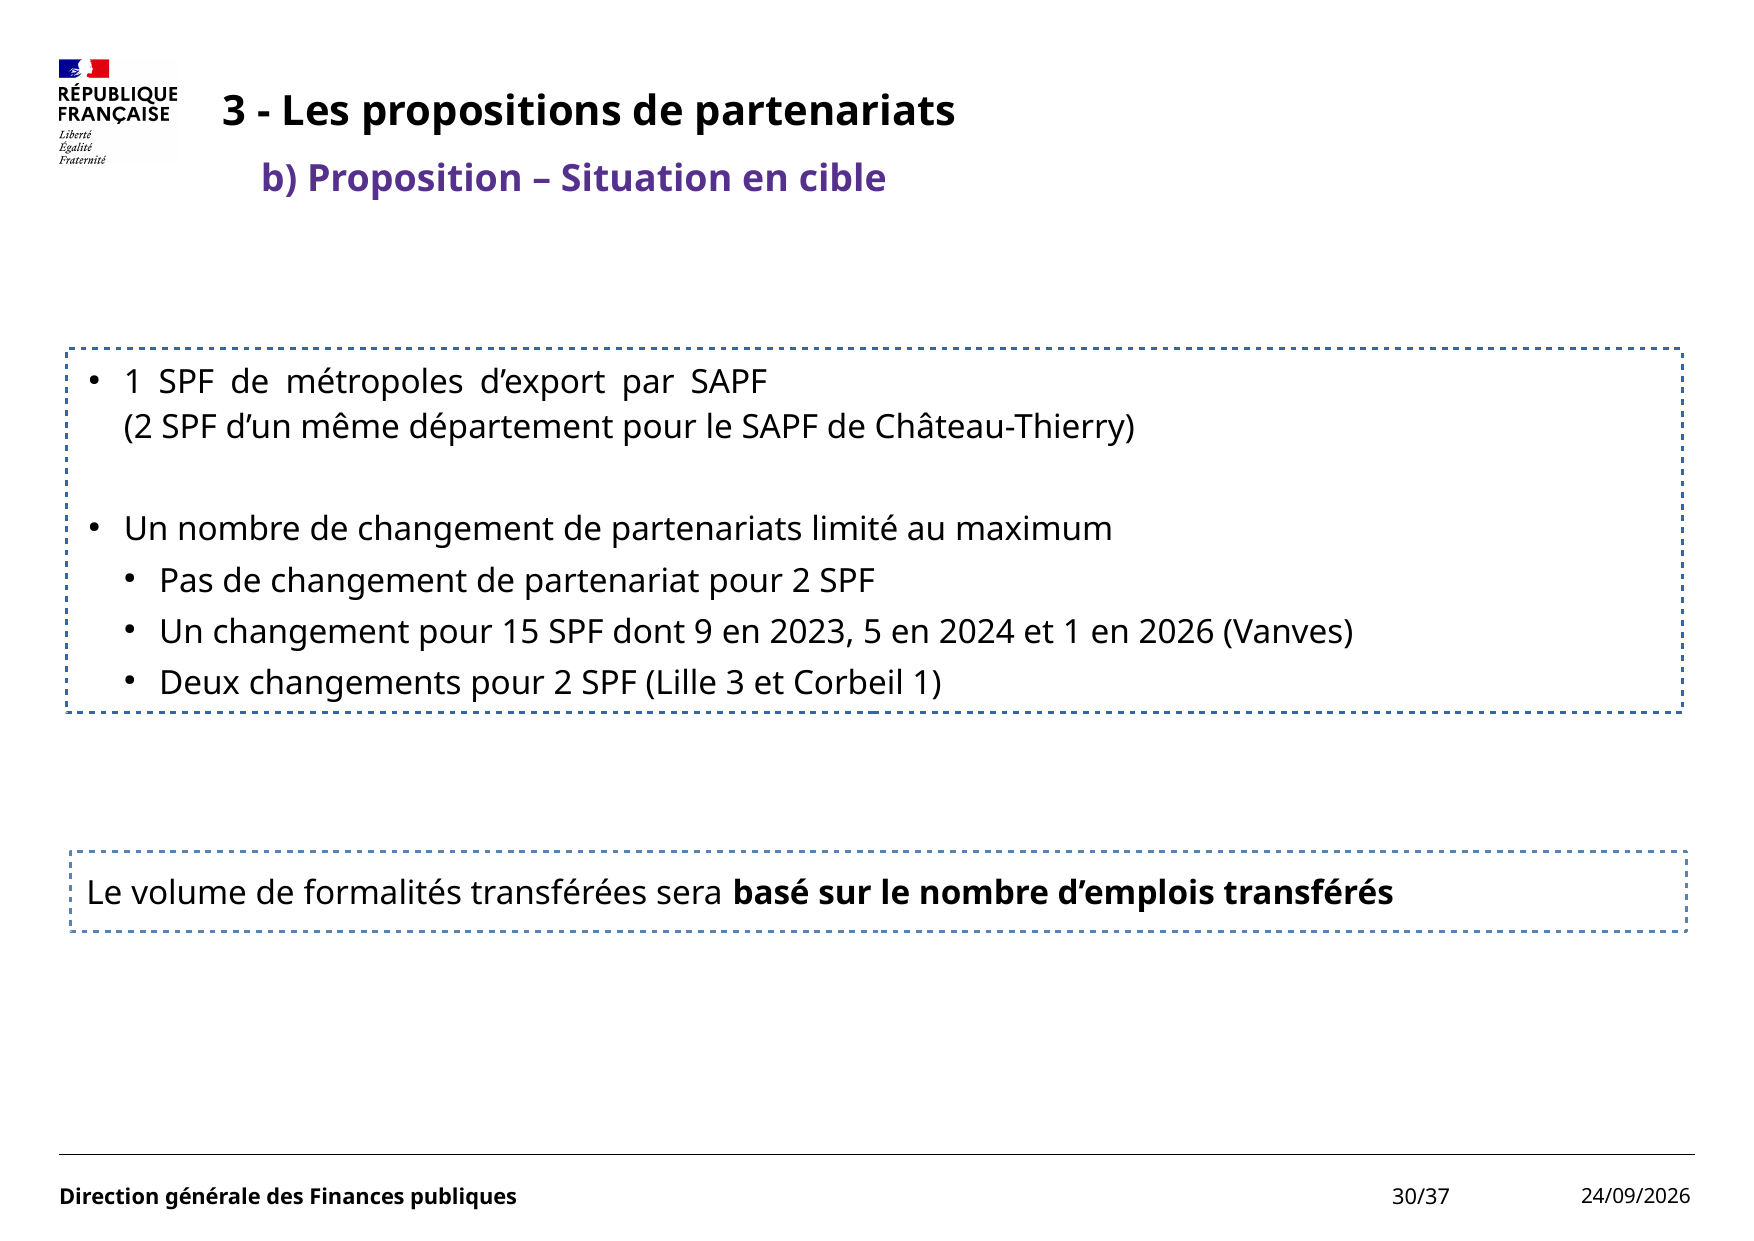

3 - Les propositions de partenariats
b) Proposition – Situation en cible
1 SPF de métropoles d’export par SAPF
(2 SPF d’un même département pour le SAPF de Château-Thierry)
Un nombre de changement de partenariats limité au maximum
Pas de changement de partenariat pour 2 SPF
Un changement pour 15 SPF dont 9 en 2023, 5 en 2024 et 1 en 2026 (Vanves)
Deux changements pour 2 SPF (Lille 3 et Corbeil 1)
Le volume de formalités transférées sera basé sur le nombre d’emplois transférés